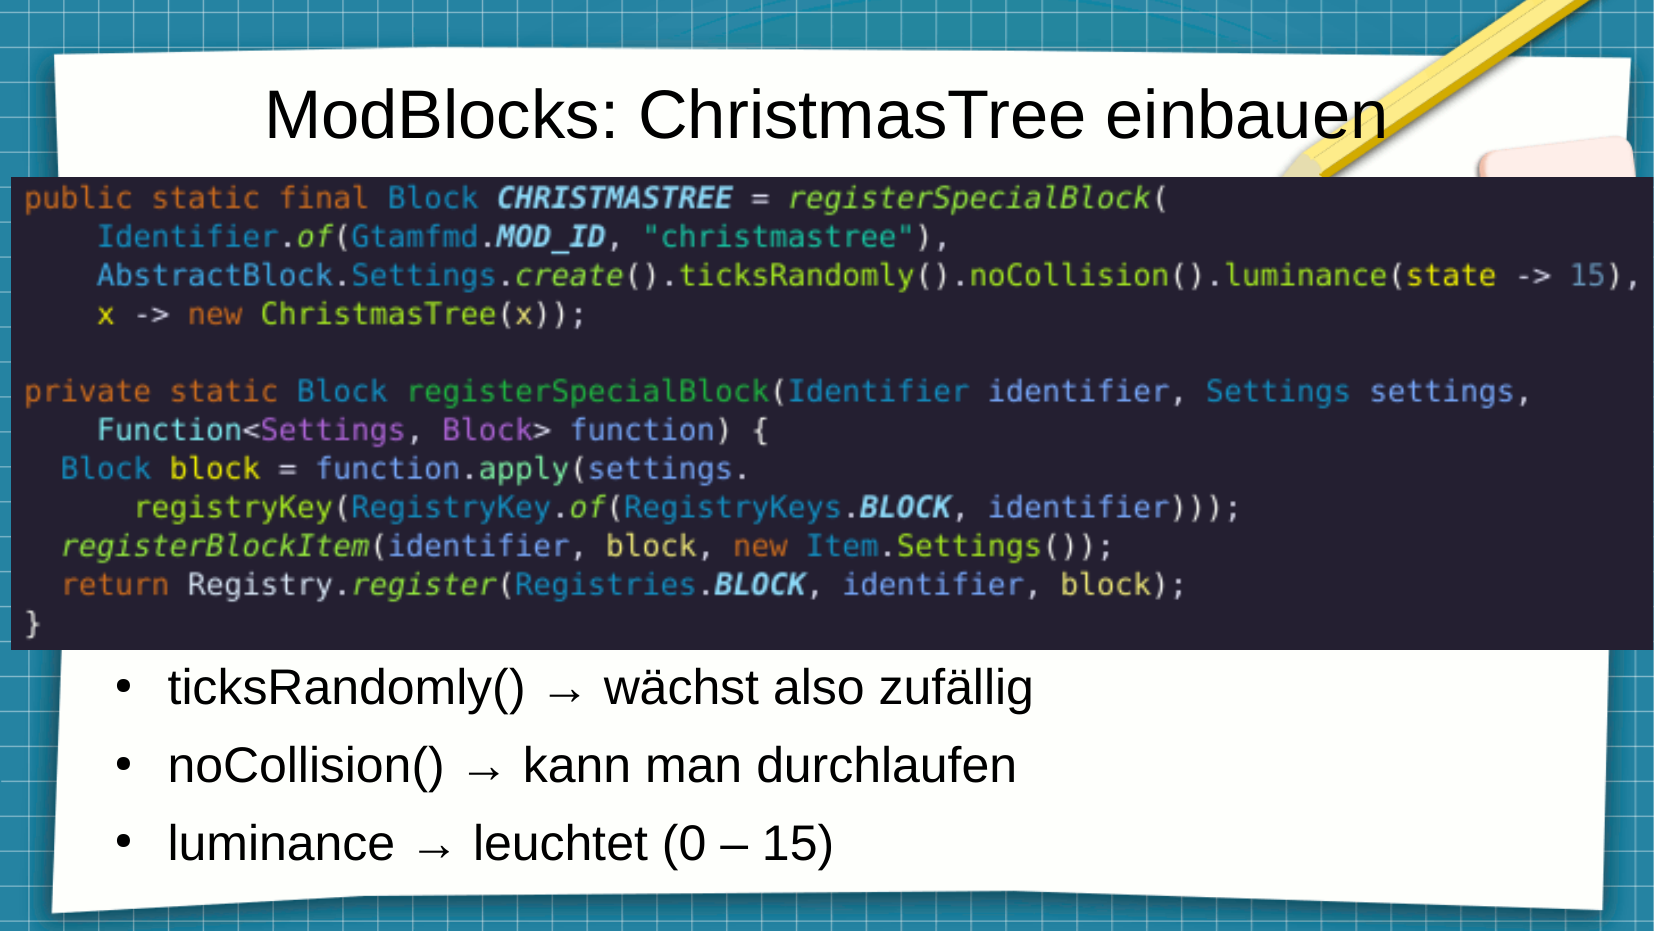

# ModBlocks: ChristmasTree einbauen
ticksRandomly() → wächst also zufällig
noCollision() → kann man durchlaufen
luminance → leuchtet (0 – 15)